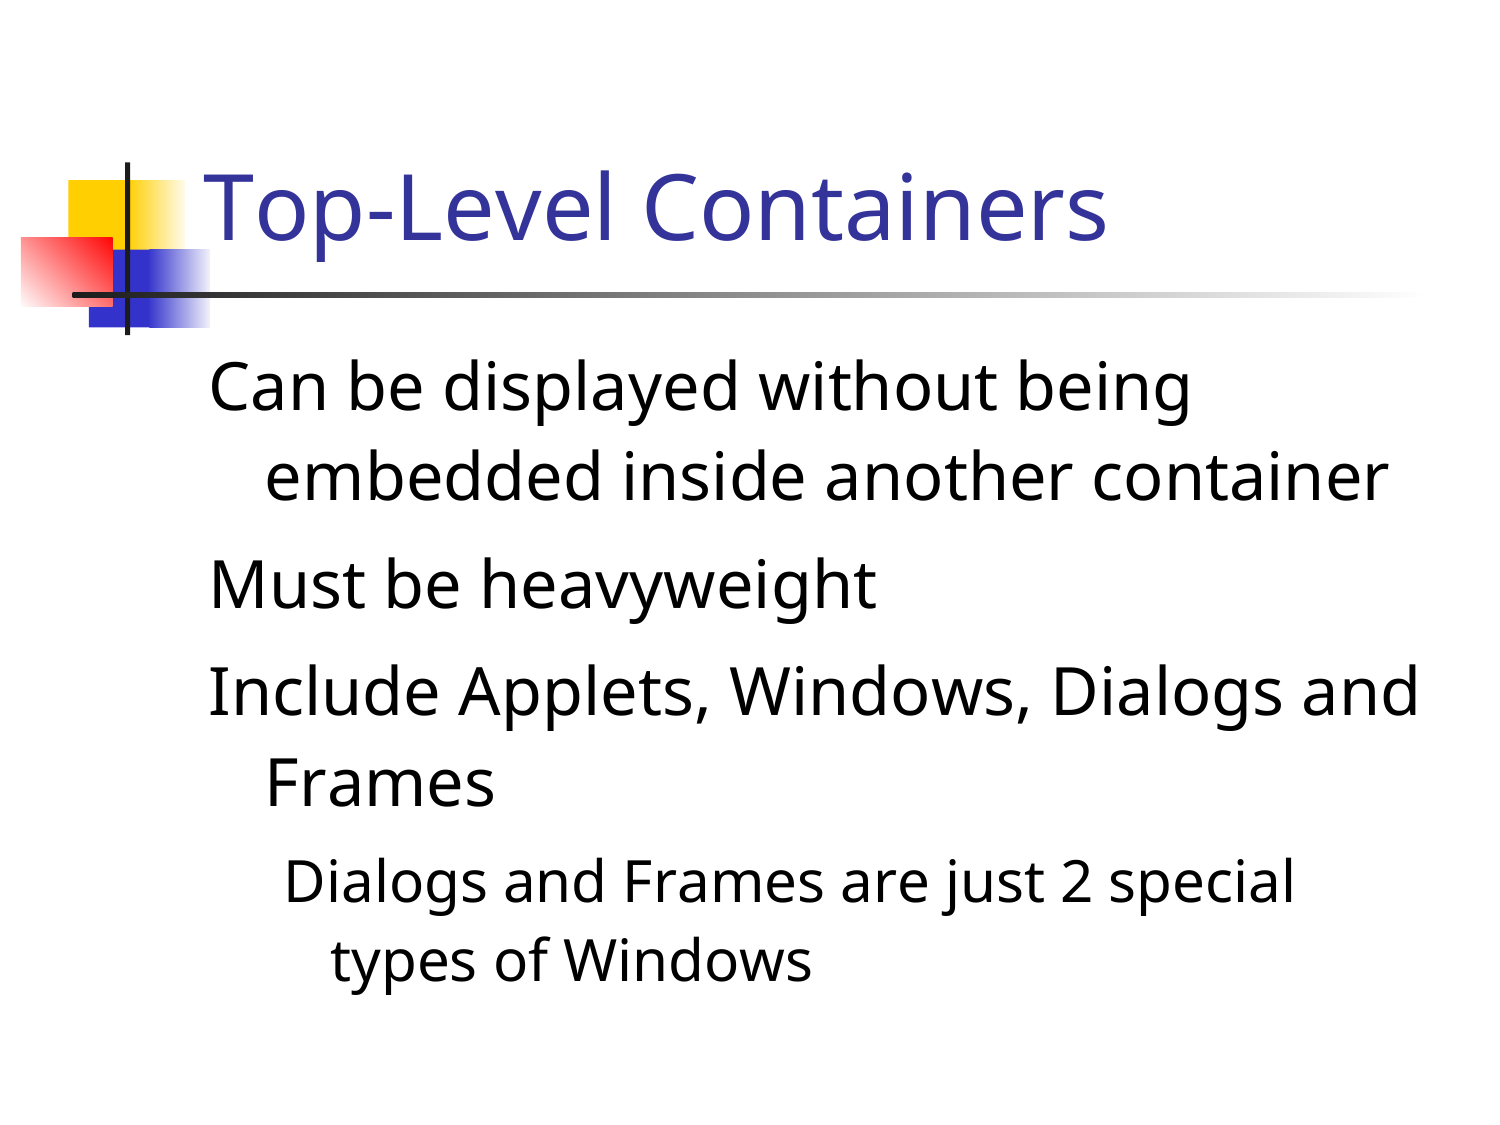

# Top-Level Containers
Can be displayed without being embedded inside another container
Must be heavyweight
Include Applets, Windows, Dialogs and Frames
Dialogs and Frames are just 2 special types of Windows